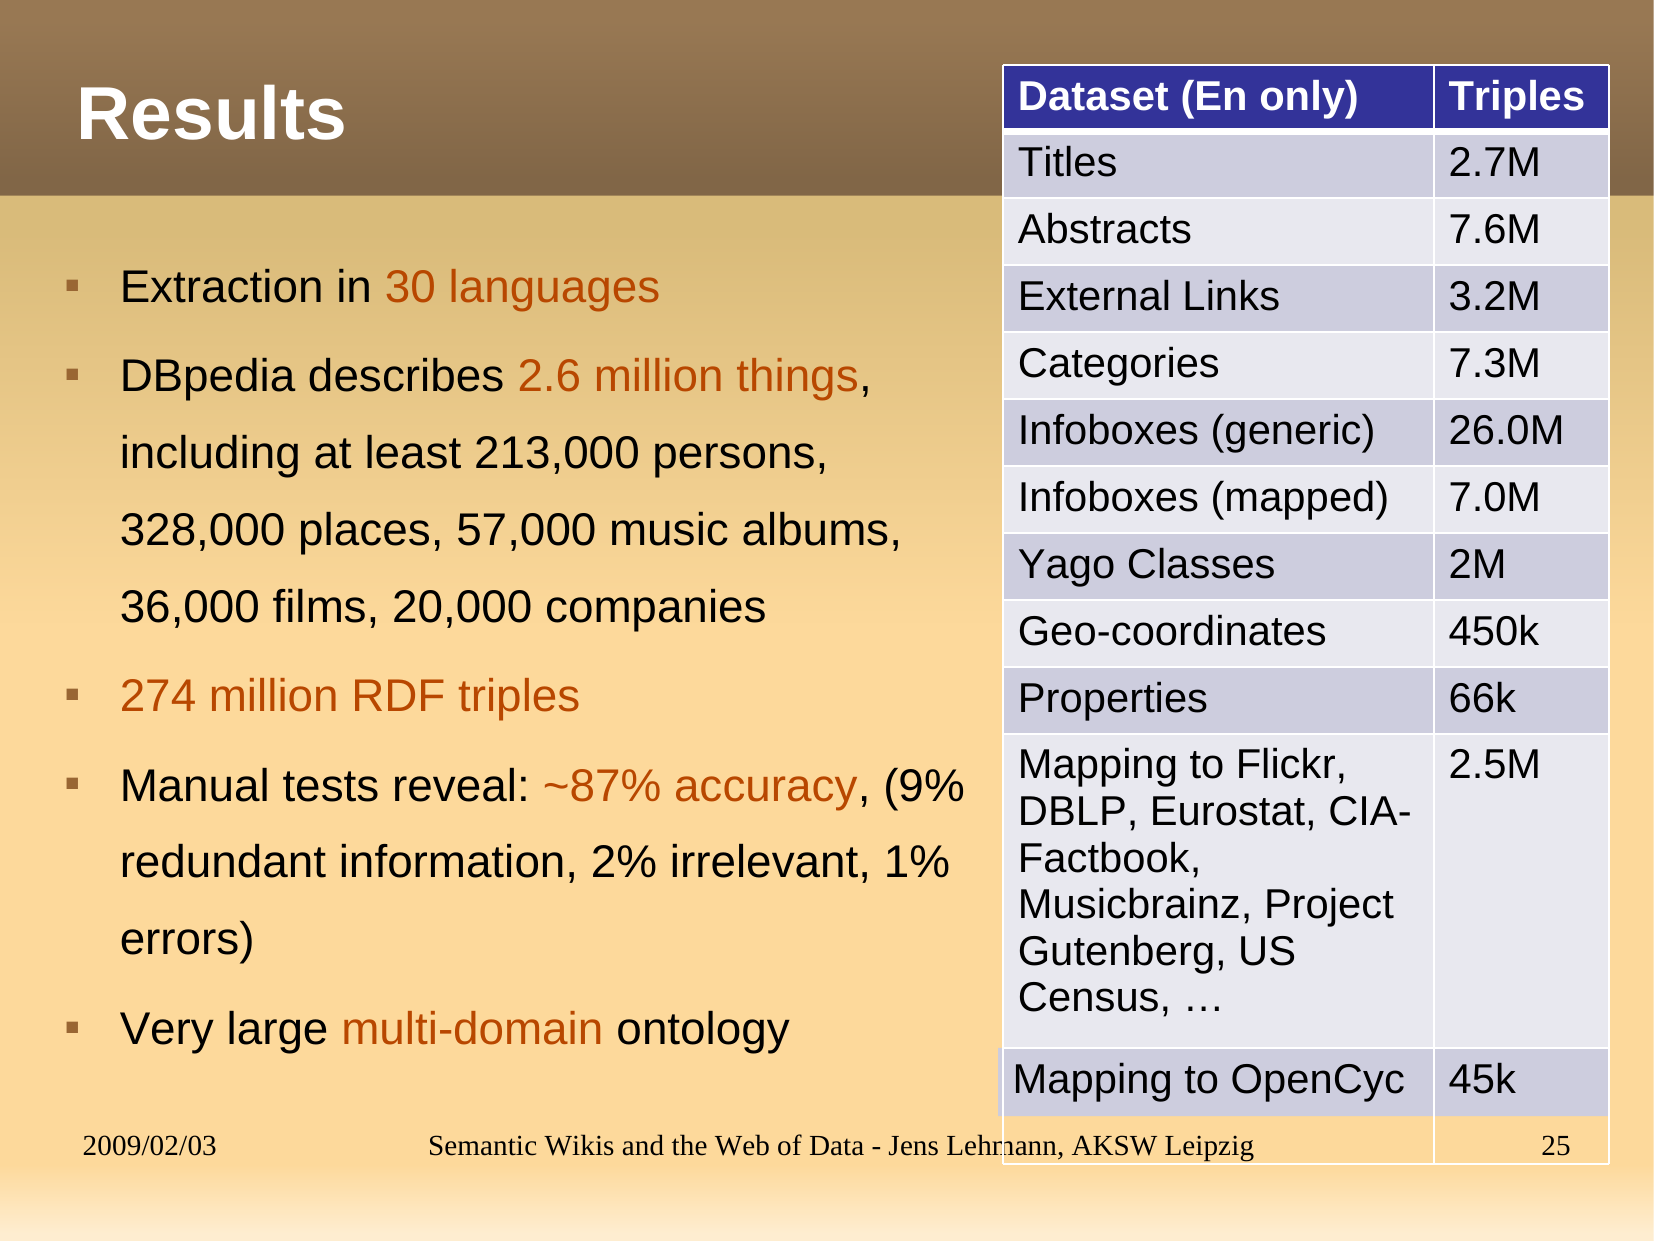

# Results
Dataset (En only)
Triples
Titles
2.7M
Abstracts
7.6M
External Links
3.2M
Categories
7.3M
Infoboxes (generic)
26.0M
Infoboxes (mapped)
7.0M
Yago Classes
2M
Geo-coordinates
450k
Properties
66k
Mapping to Flickr, DBLP, Eurostat, CIA-Factbook, Musicbrainz, Project Gutenberg, US Census, …
2.5M
Mapping to OpenCyc
45k
Extraction in 30 languages
DBpedia describes 2.6 million things, including at least 213,000 persons, 328,000 places, 57,000 music albums, 36,000 films, 20,000 companies
274 million RDF triples
Manual tests reveal: ~87% accuracy, (9% redundant information, 2% irrelevant, 1% errors)
Very large multi-domain ontology
2009/02/03
Semantic Wikis and the Web of Data - Jens Lehmann, AKSW Leipzig
25